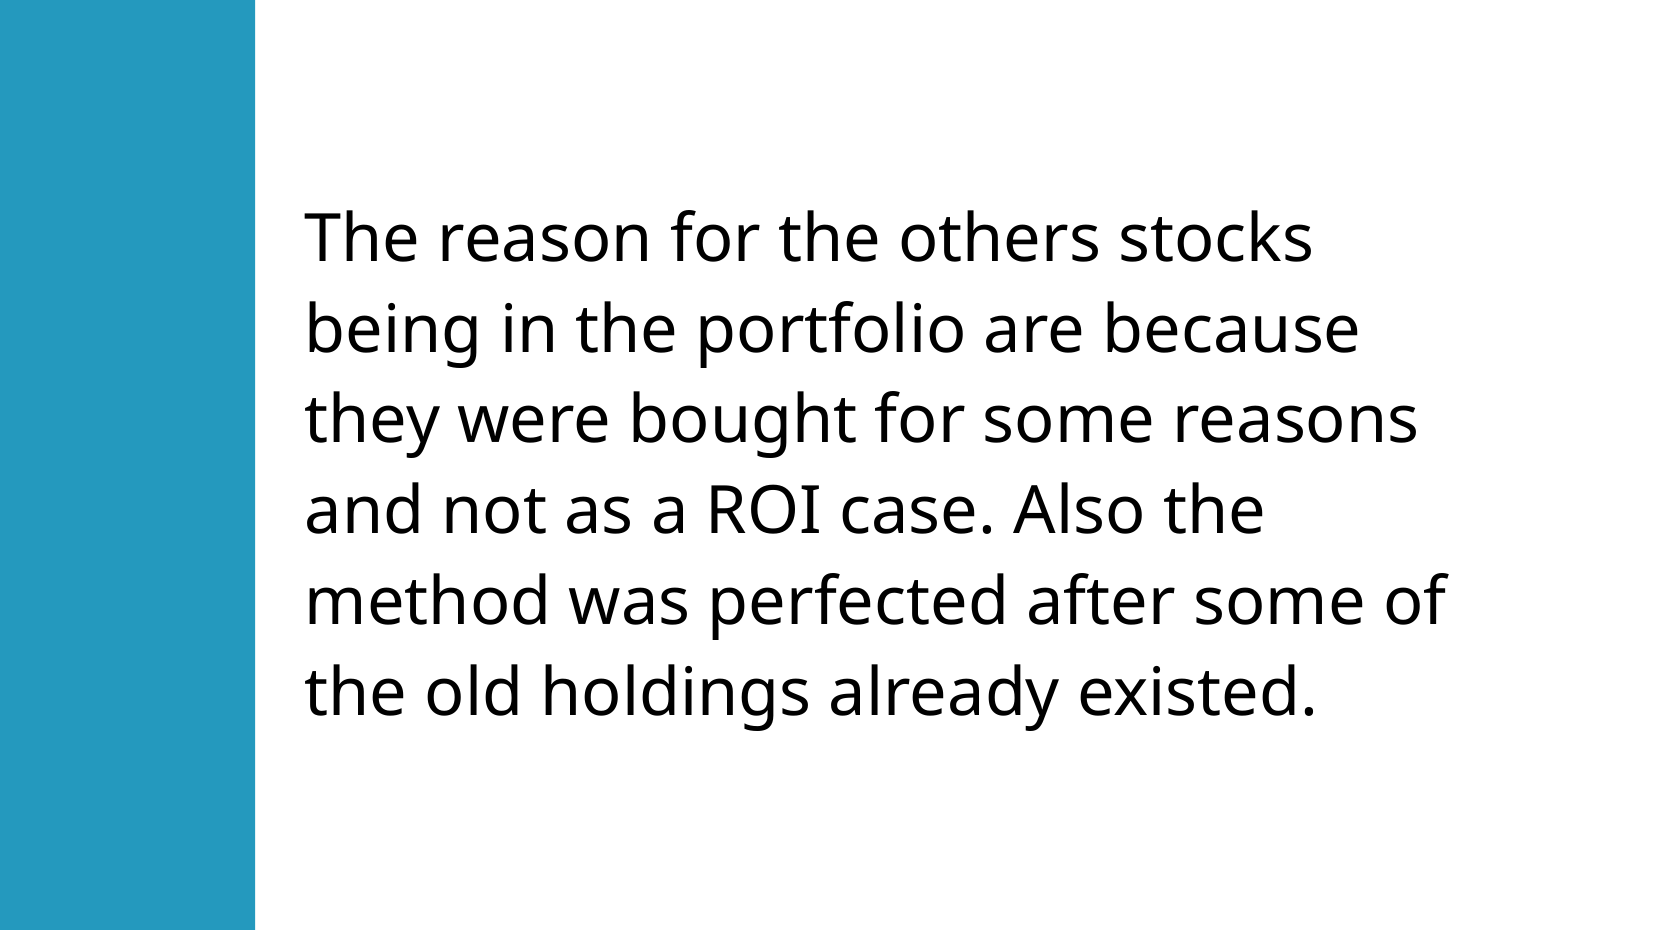

# The reason for the others stocks being in the portfolio are because they were bought for some reasons and not as a ROI case. Also the method was perfected after some of the old holdings already existed.